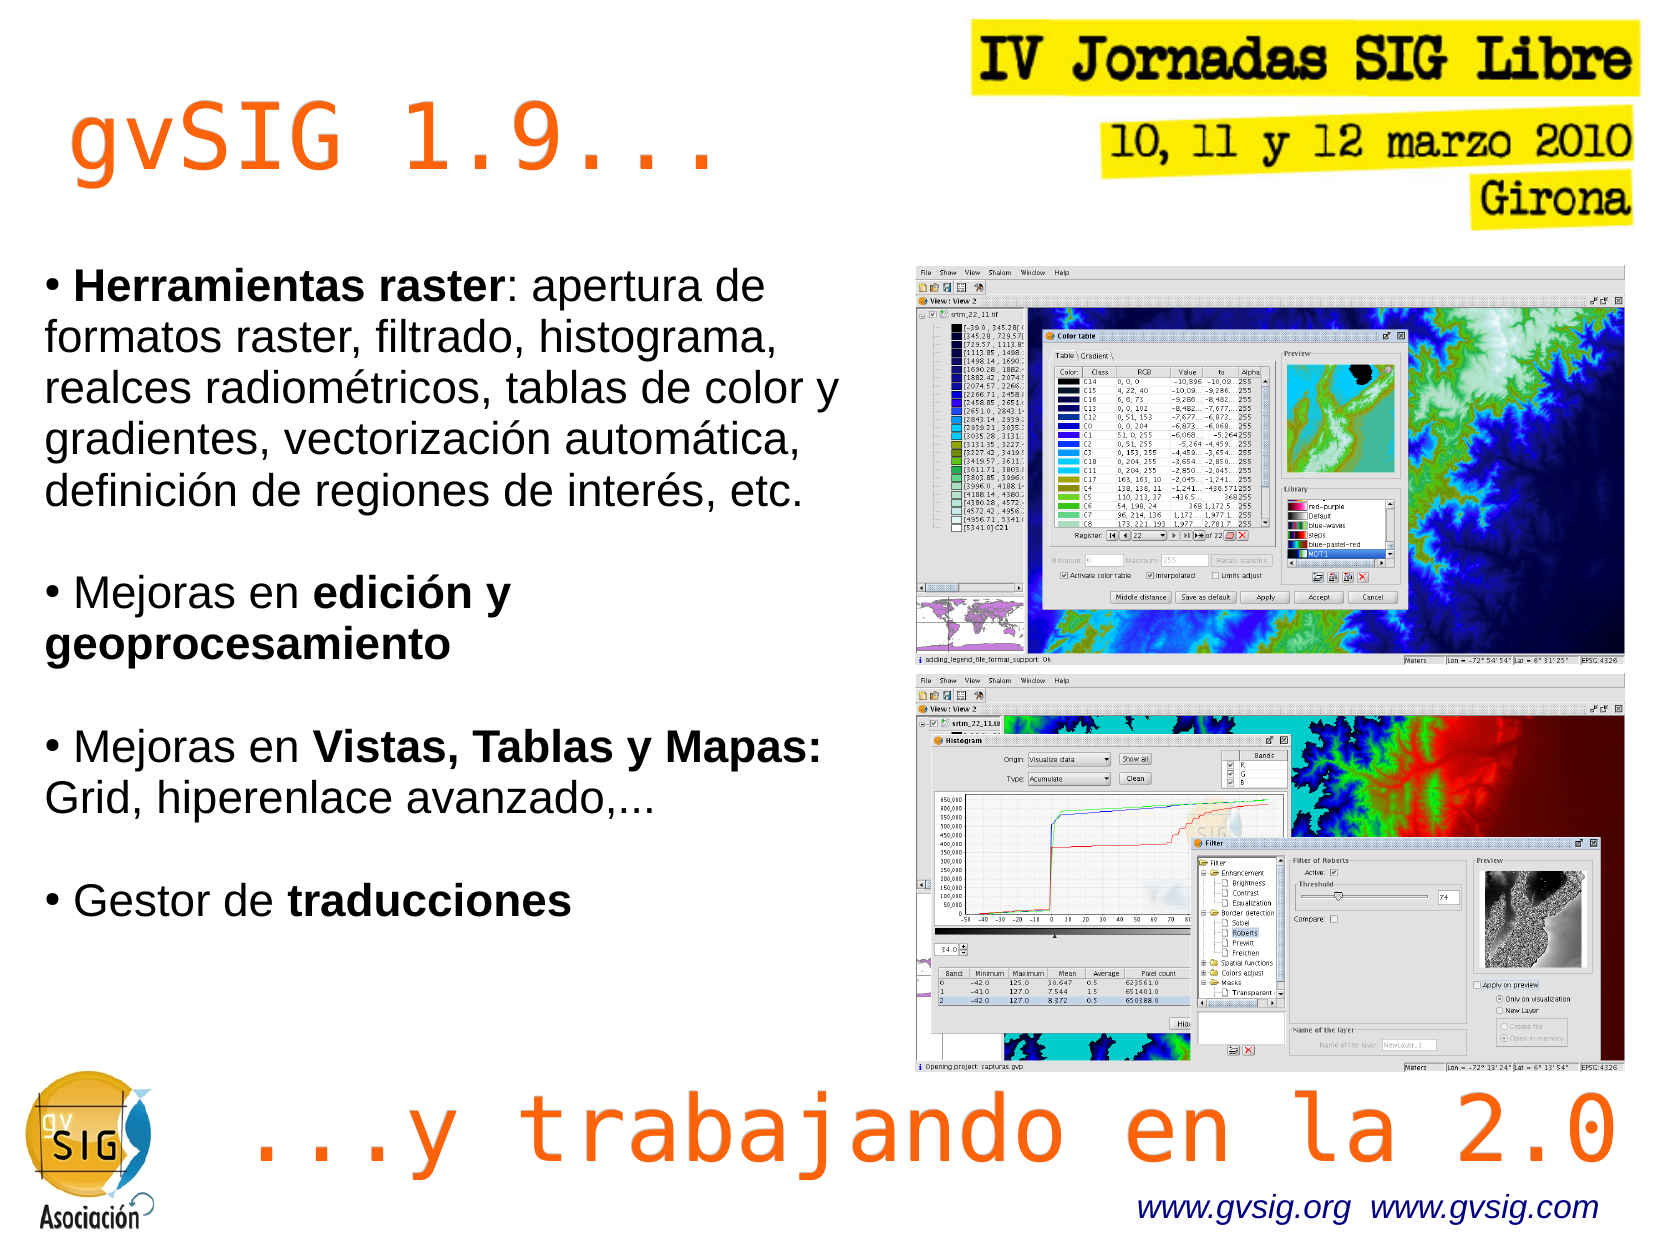

gvSIG 1.9...
 Herramientas raster: apertura de formatos raster, filtrado, histograma, realces radiométricos, tablas de color y gradientes, vectorización automática, definición de regiones de interés, etc.
 Mejoras en edición y geoprocesamiento
 Mejoras en Vistas, Tablas y Mapas: Grid, hiperenlace avanzado,...
 Gestor de traducciones
...y trabajando en la 2.0